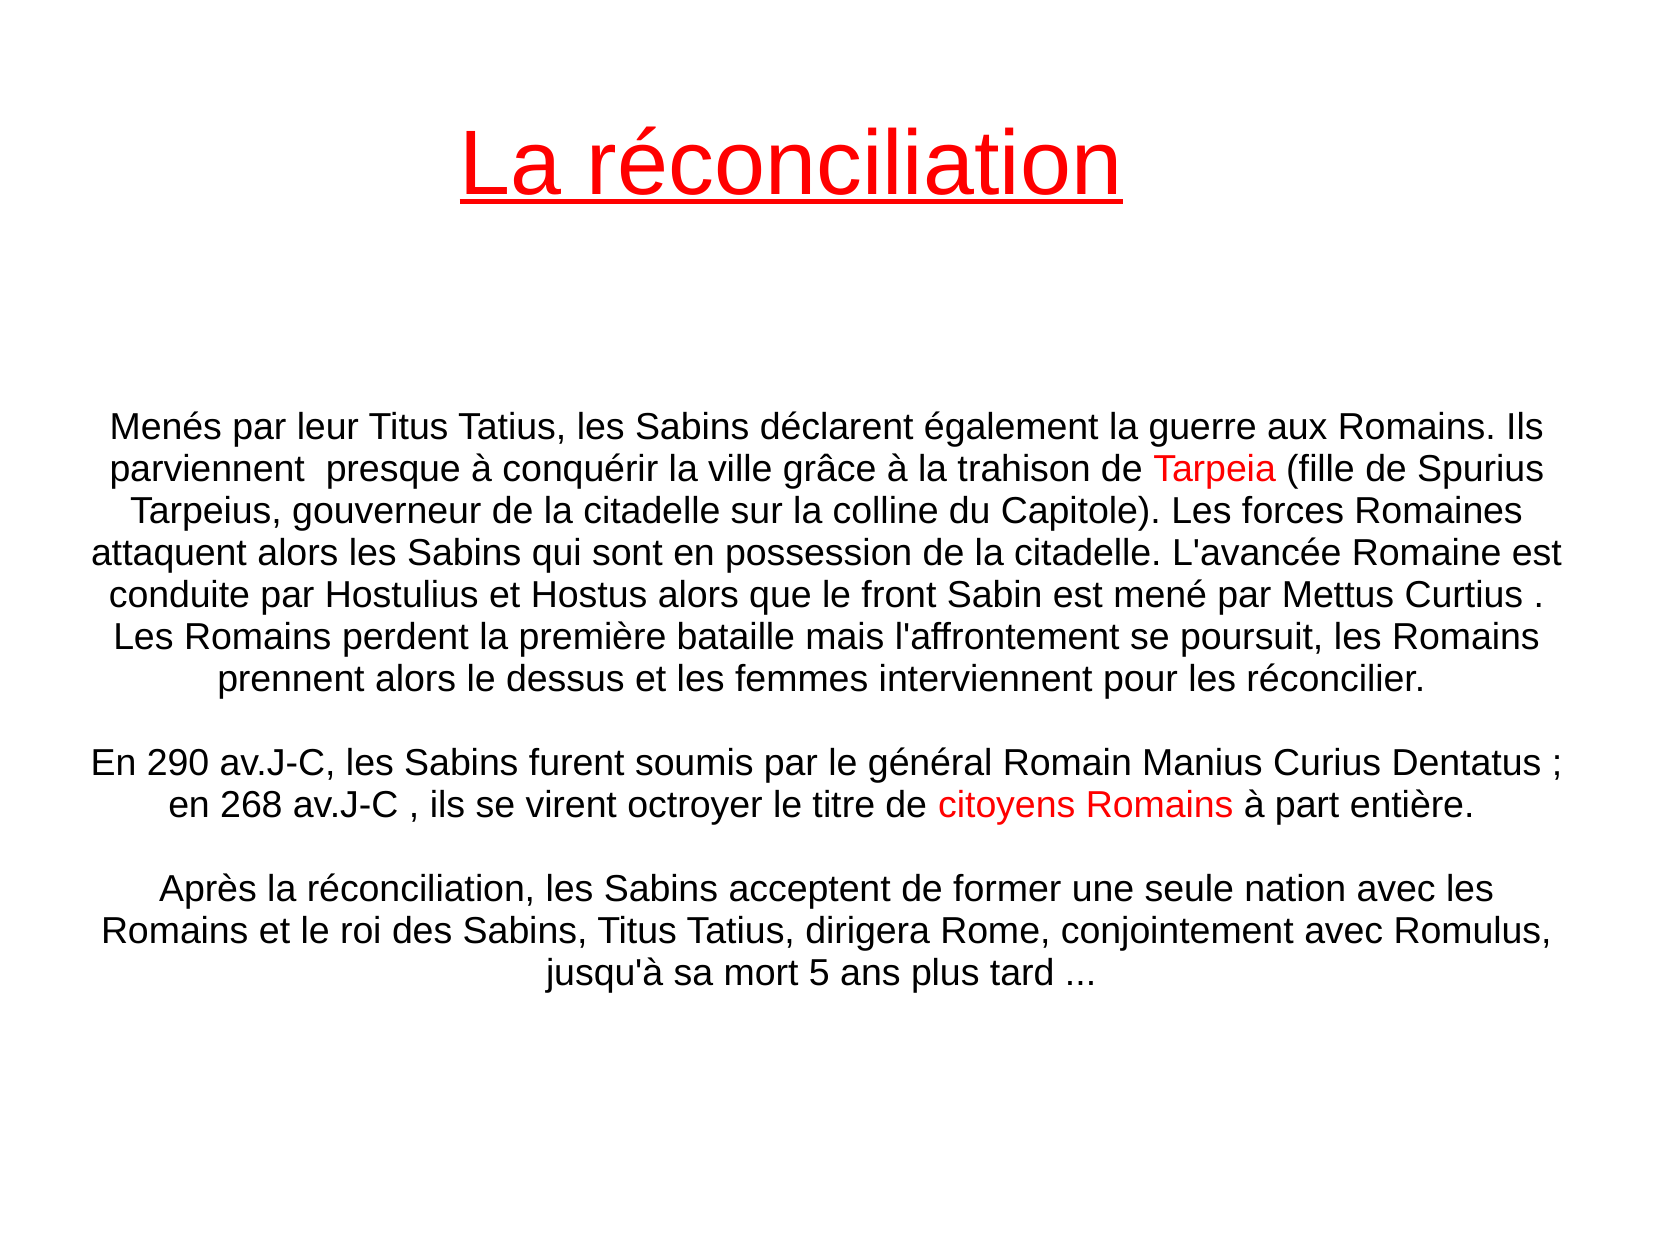

# La réconciliation
Menés par leur Titus Tatius, les Sabins déclarent également la guerre aux Romains. Ils parviennent presque à conquérir la ville grâce à la trahison de Tarpeia (fille de Spurius Tarpeius, gouverneur de la citadelle sur la colline du Capitole). Les forces Romaines attaquent alors les Sabins qui sont en possession de la citadelle. L'avancée Romaine est conduite par Hostulius et Hostus alors que le front Sabin est mené par Mettus Curtius . Les Romains perdent la première bataille mais l'affrontement se poursuit, les Romains prennent alors le dessus et les femmes interviennent pour les réconcilier.
En 290 av.J-C, les Sabins furent soumis par le général Romain Manius Curius Dentatus ; en 268 av.J-C , ils se virent octroyer le titre de citoyens Romains à part entière.
Après la réconciliation, les Sabins acceptent de former une seule nation avec les Romains et le roi des Sabins, Titus Tatius, dirigera Rome, conjointement avec Romulus, jusqu'à sa mort 5 ans plus tard ...